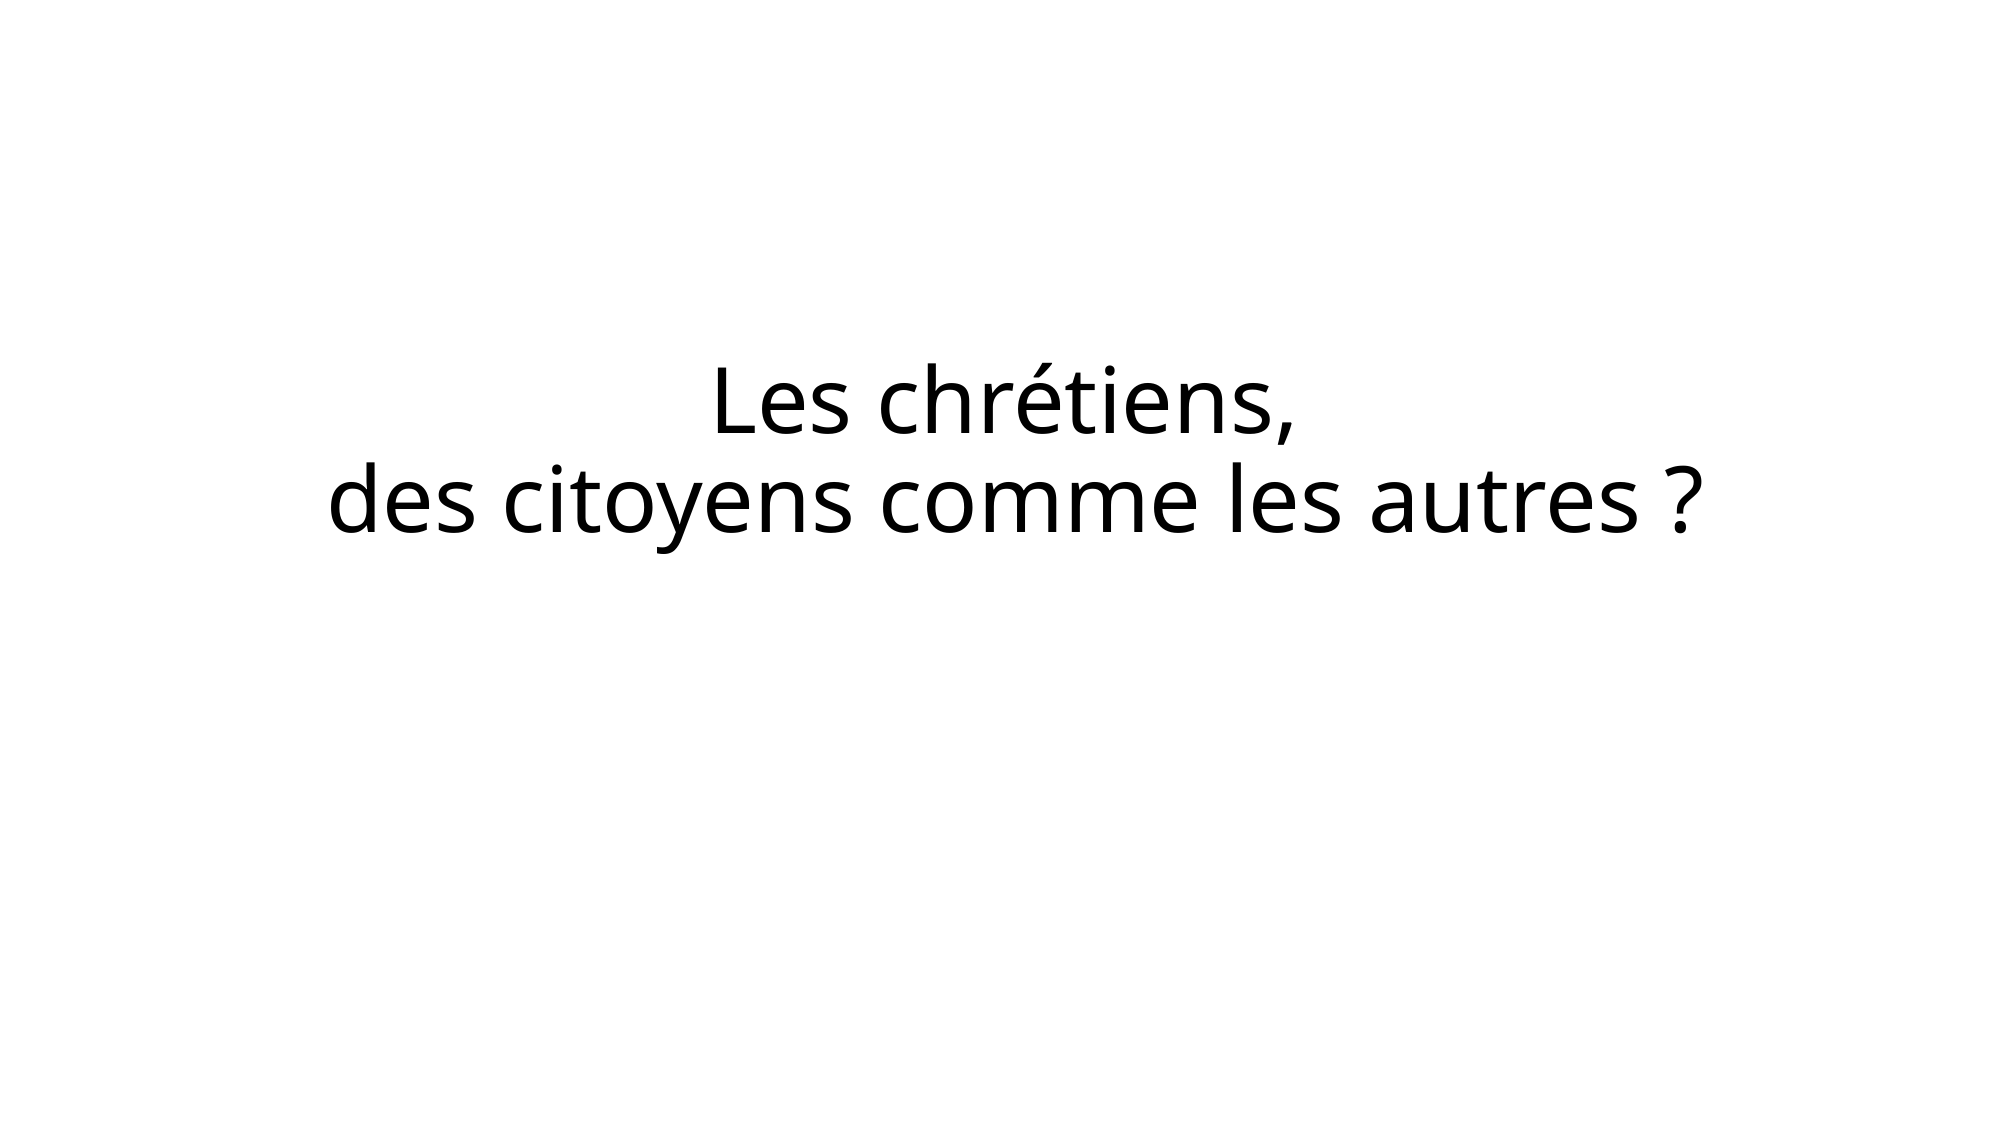

# Les chrétiens, des citoyens comme les autres ?